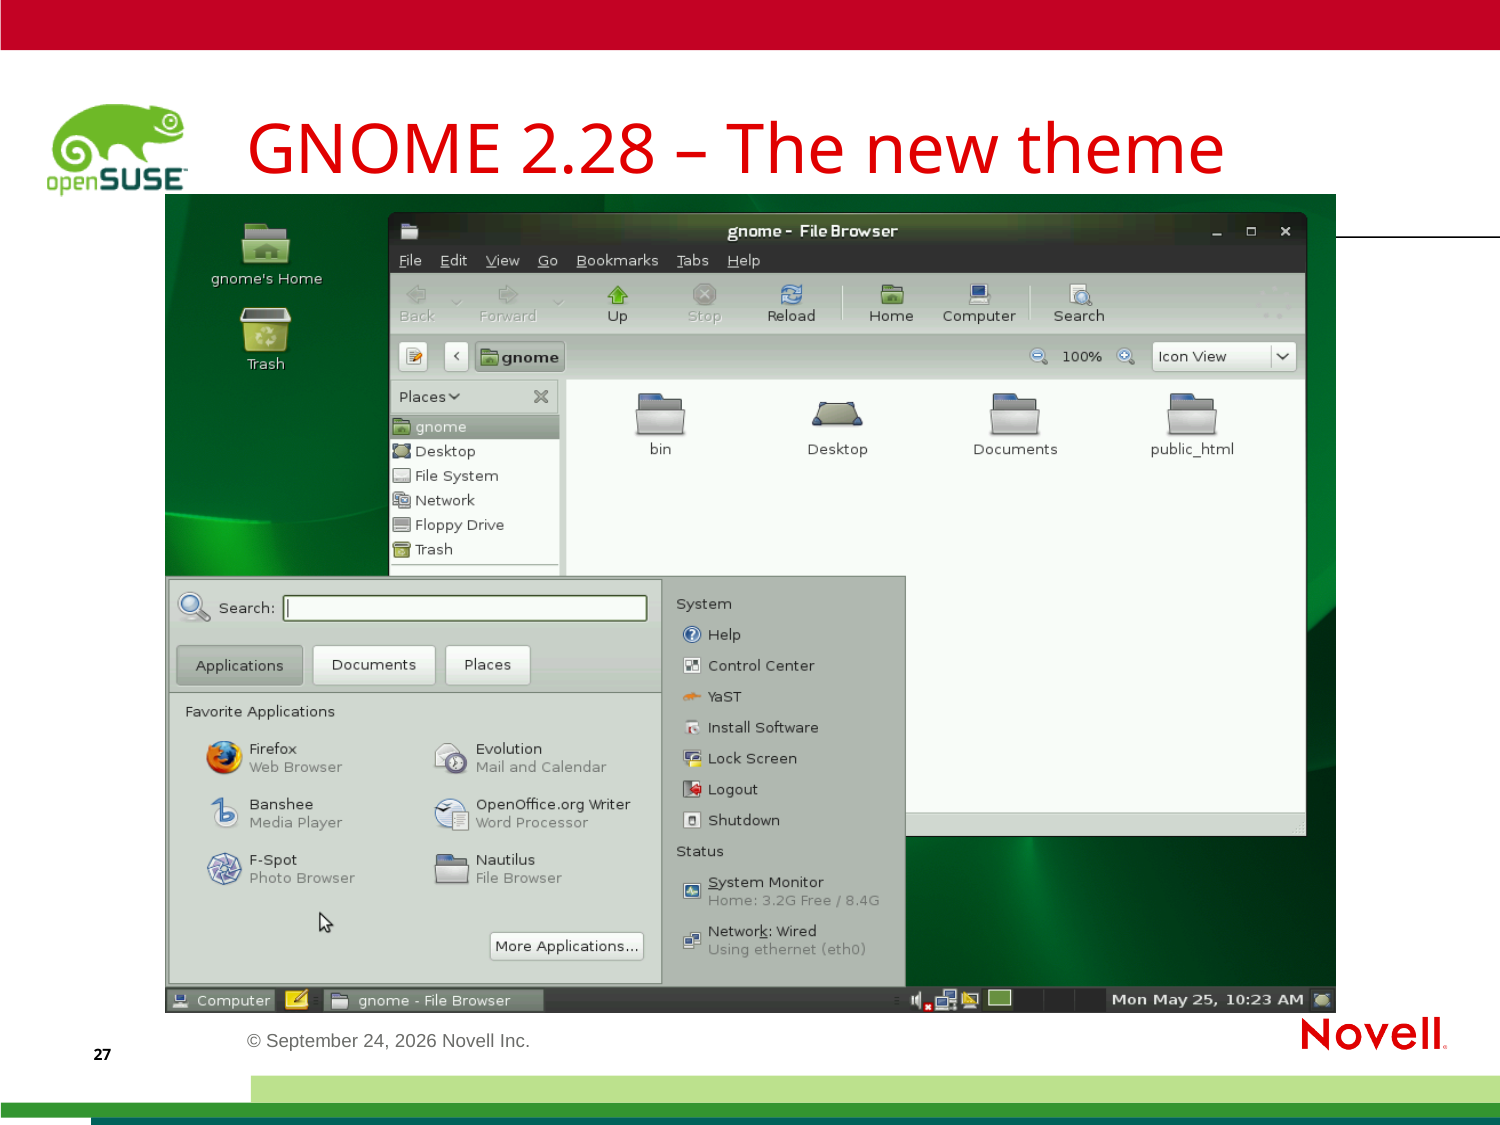

# GNOME 2.28 – The new theme